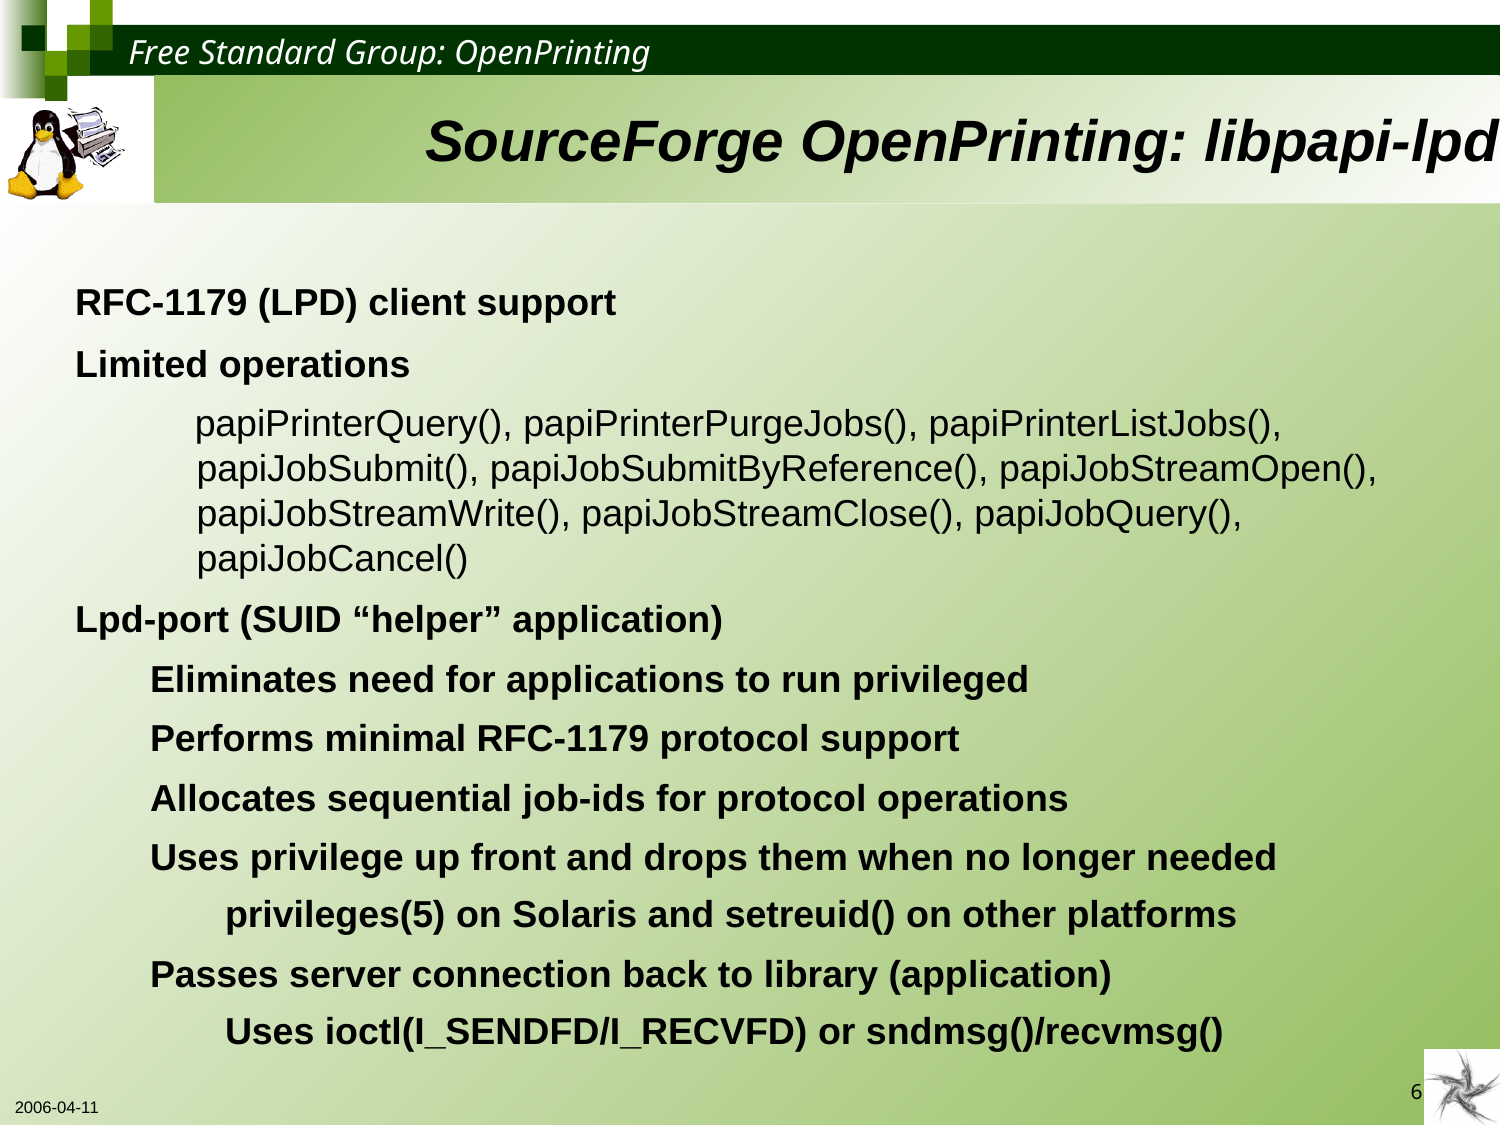

# SourceForge OpenPrinting: libpapi-lpd
RFC-1179 (LPD) client support
Limited operations
papiPrinterQuery(), papiPrinterPurgeJobs(), papiPrinterListJobs(), papiJobSubmit(), papiJobSubmitByReference(), papiJobStreamOpen(), papiJobStreamWrite(), papiJobStreamClose(), papiJobQuery(), papiJobCancel()
Lpd-port (SUID “helper” application)
Eliminates need for applications to run privileged
Performs minimal RFC-1179 protocol support
Allocates sequential job-ids for protocol operations
Uses privilege up front and drops them when no longer needed
privileges(5) on Solaris and setreuid() on other platforms
Passes server connection back to library (application)
Uses ioctl(I_SENDFD/I_RECVFD) or sndmsg()/recvmsg()